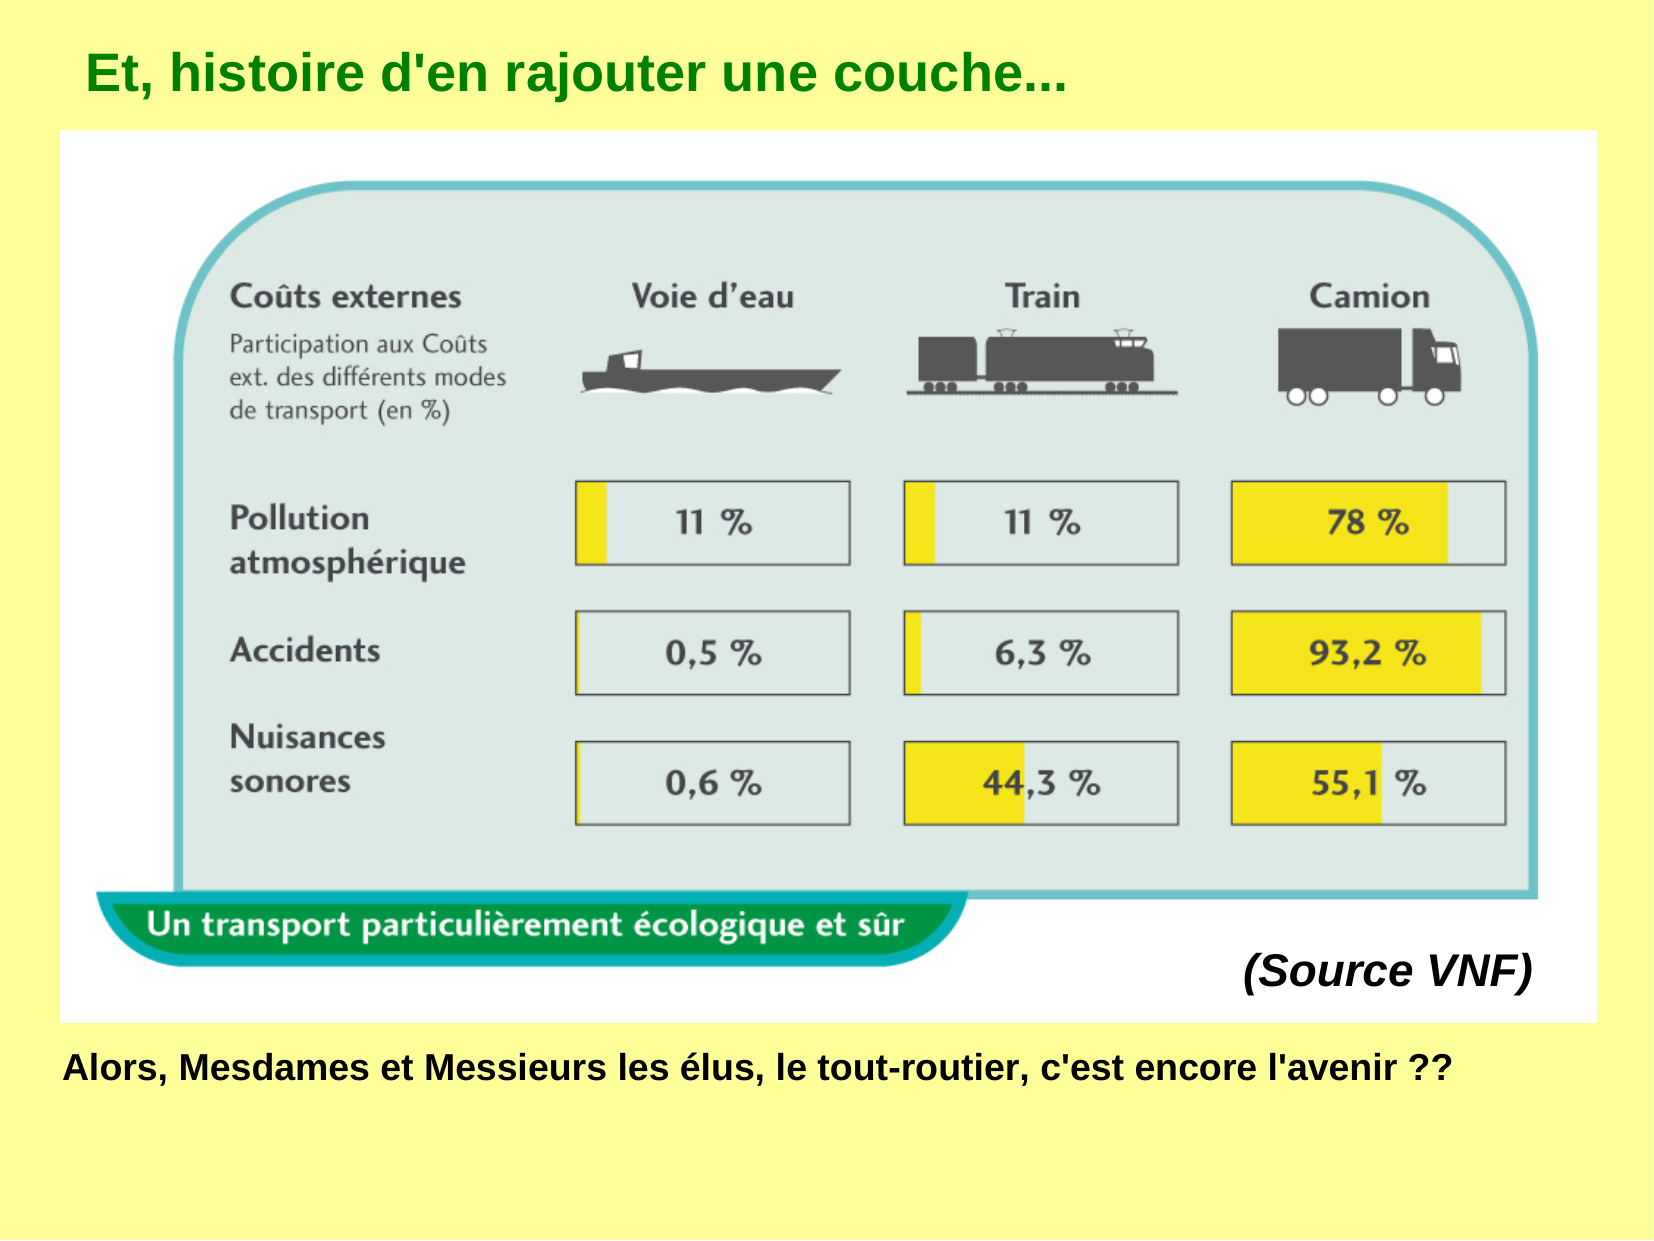

Et, histoire d'en rajouter une couche...
(Source VNF)
Alors, Mesdames et Messieurs les élus, le tout-routier, c'est encore l'avenir ??